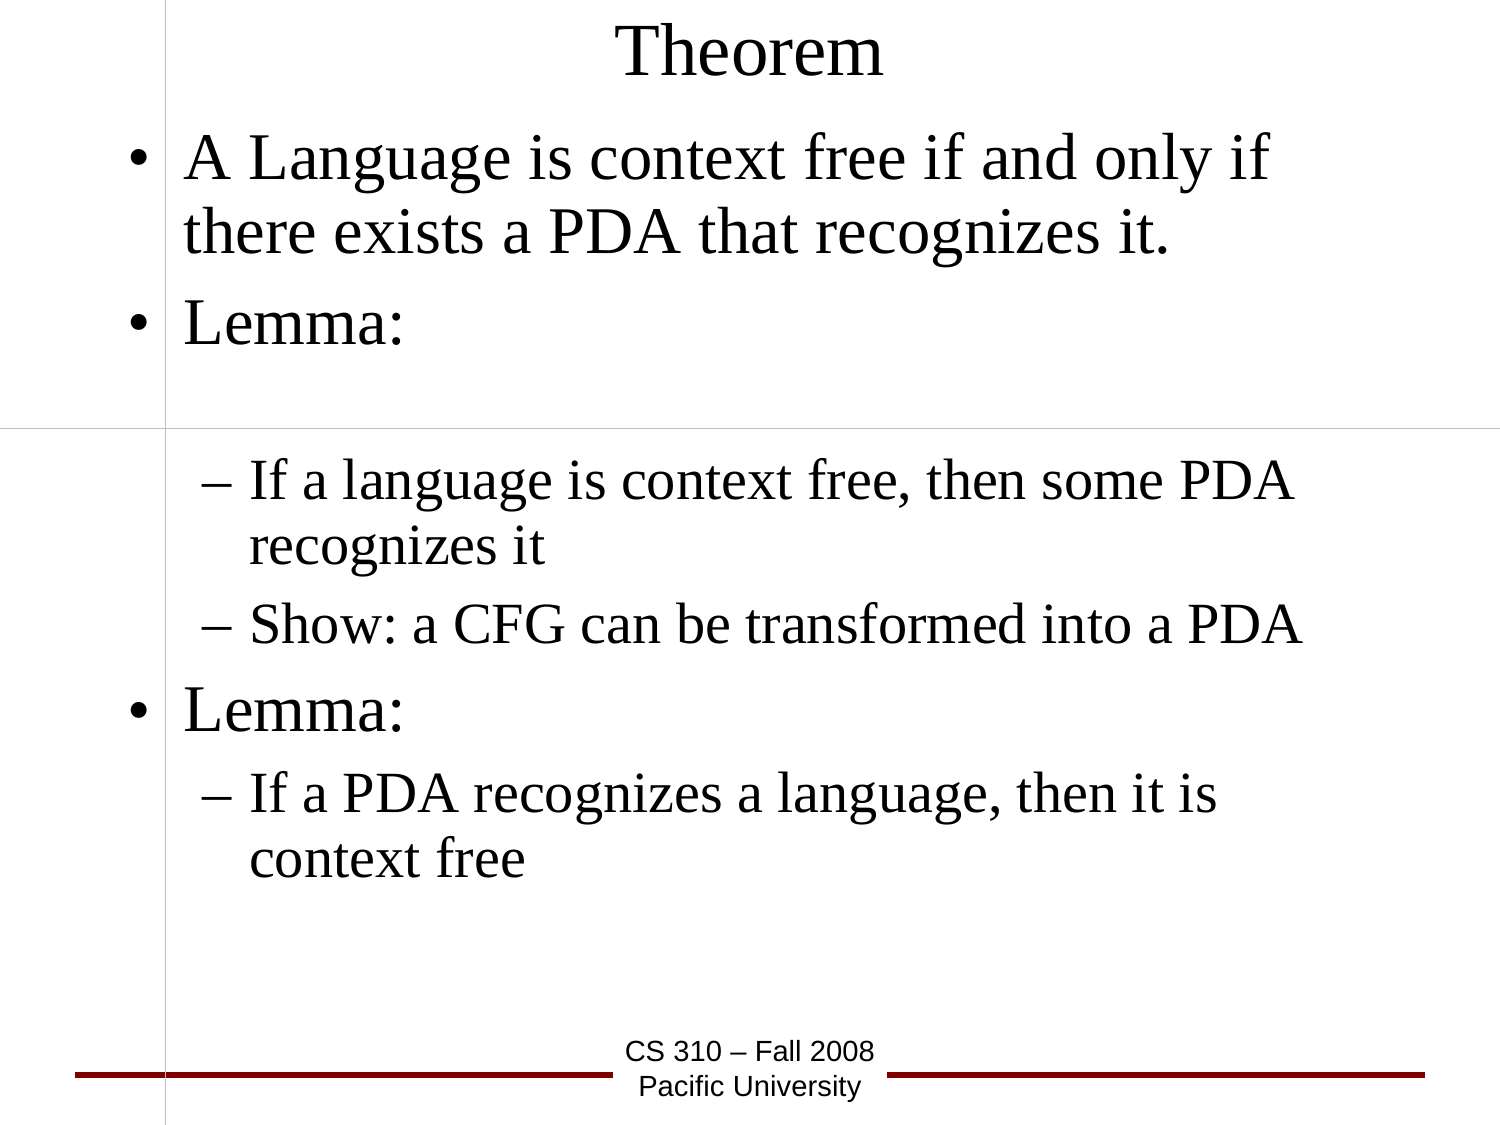

# Theorem
A Language is context free if and only if there exists a PDA that recognizes it.
Lemma:
If a language is context free, then some PDA recognizes it
Show: a CFG can be transformed into a PDA
Lemma:
If a PDA recognizes a language, then it is context free